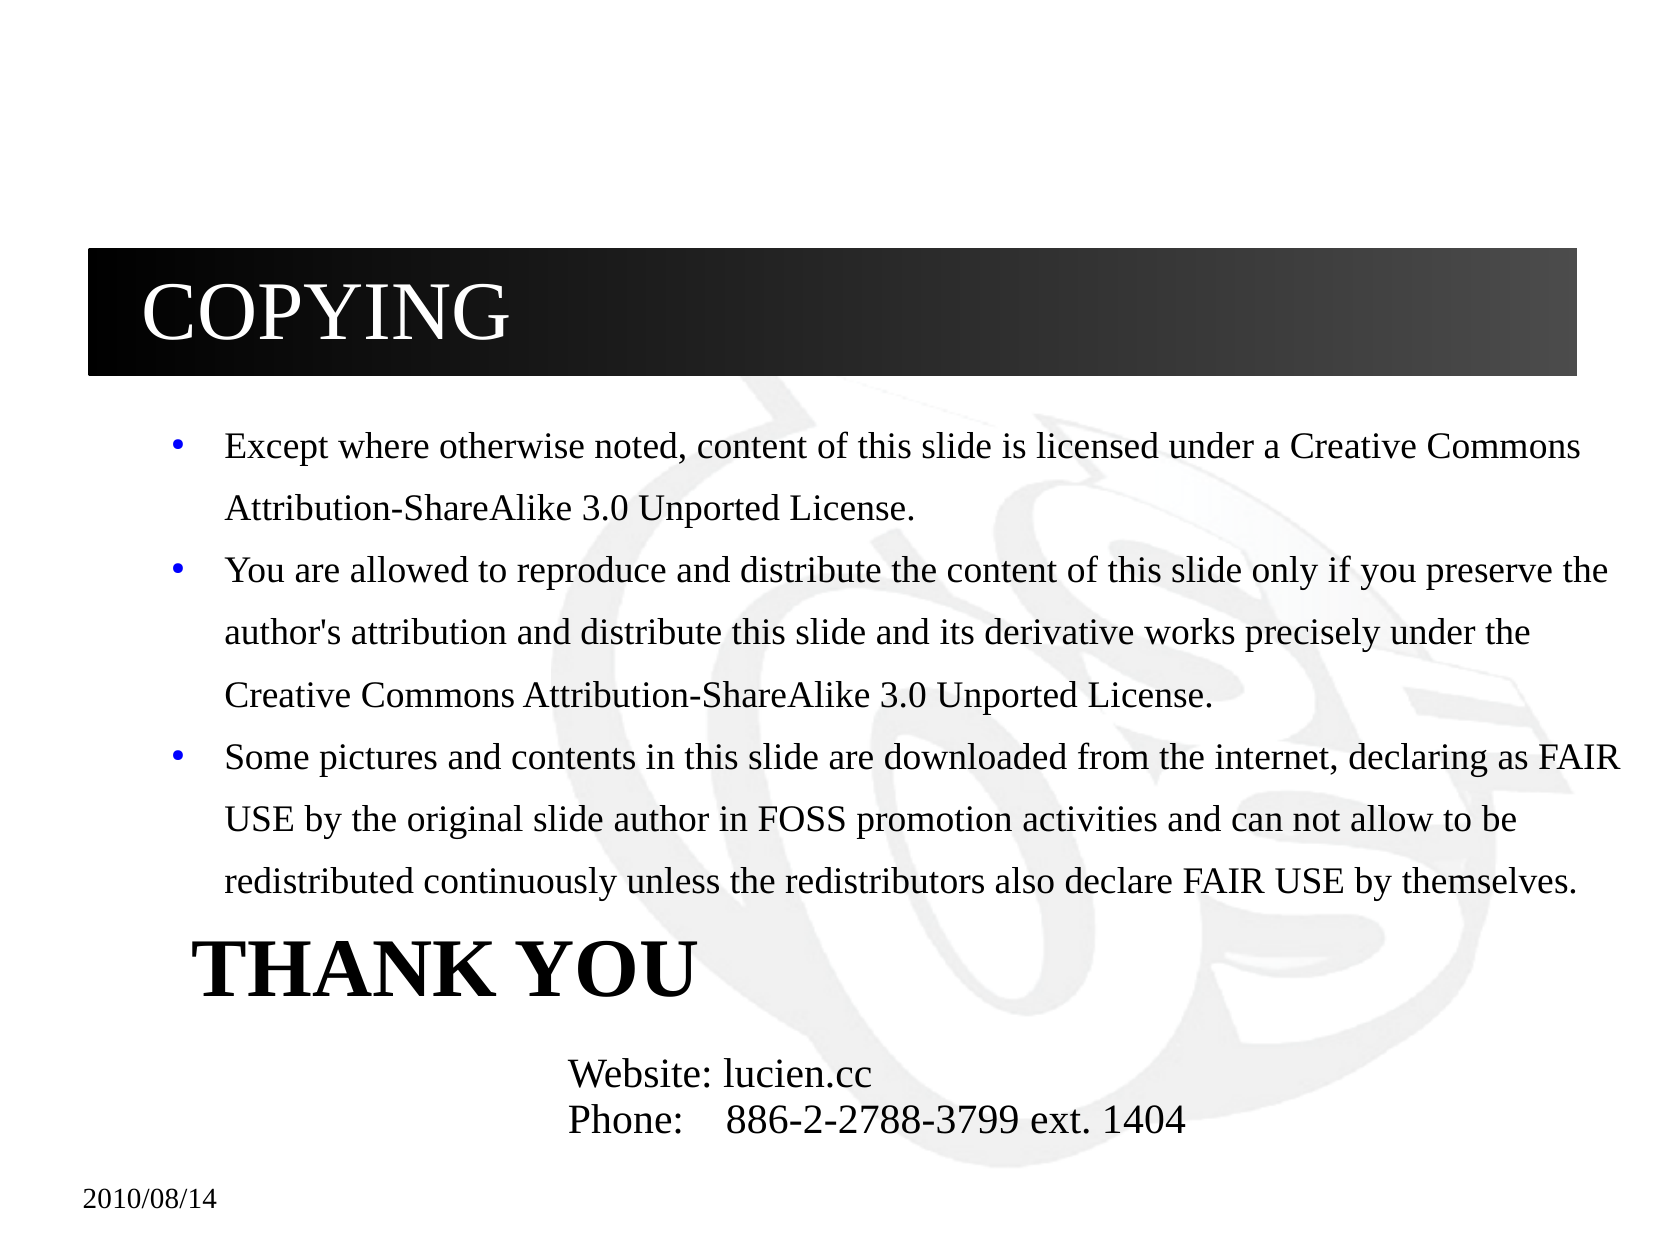

# COPYING
Except where otherwise noted, content of this slide is licensed under a Creative Commons Attribution-ShareAlike 3.0 Unported License.
You are allowed to reproduce and distribute the content of this slide only if you preserve the author's attribution and distribute this slide and its derivative works precisely under the Creative Commons Attribution-ShareAlike 3.0 Unported License.
Some pictures and contents in this slide are downloaded from the internet, declaring as FAIR USE by the original slide author in FOSS promotion activities and can not allow to be redistributed continuously unless the redistributors also declare FAIR USE by themselves.
THANK YOU
Website: lucien.cc
Phone: 886-2-2788-3799 ext. 1404
2010/08/14